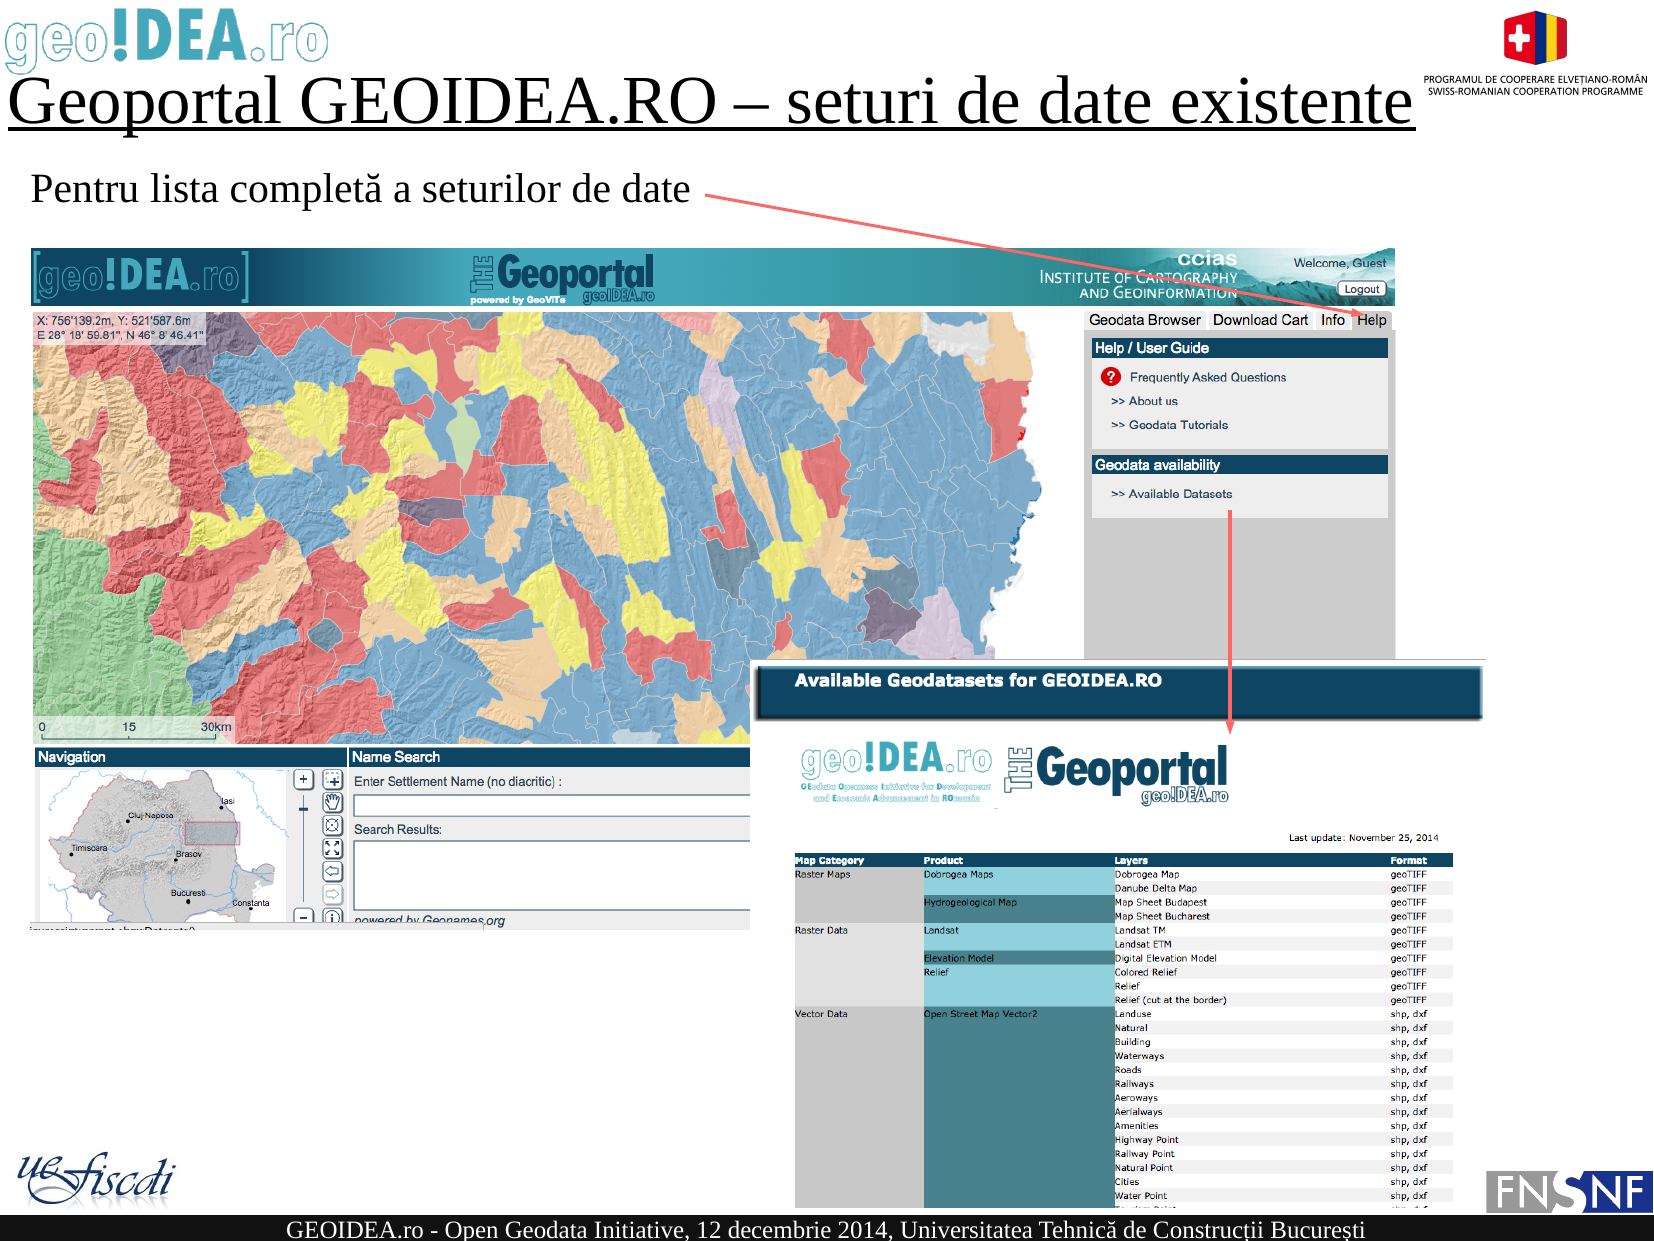

Geoportal GEOIDEA.RO – seturi de date existente
# Pentru lista completă a seturilor de date